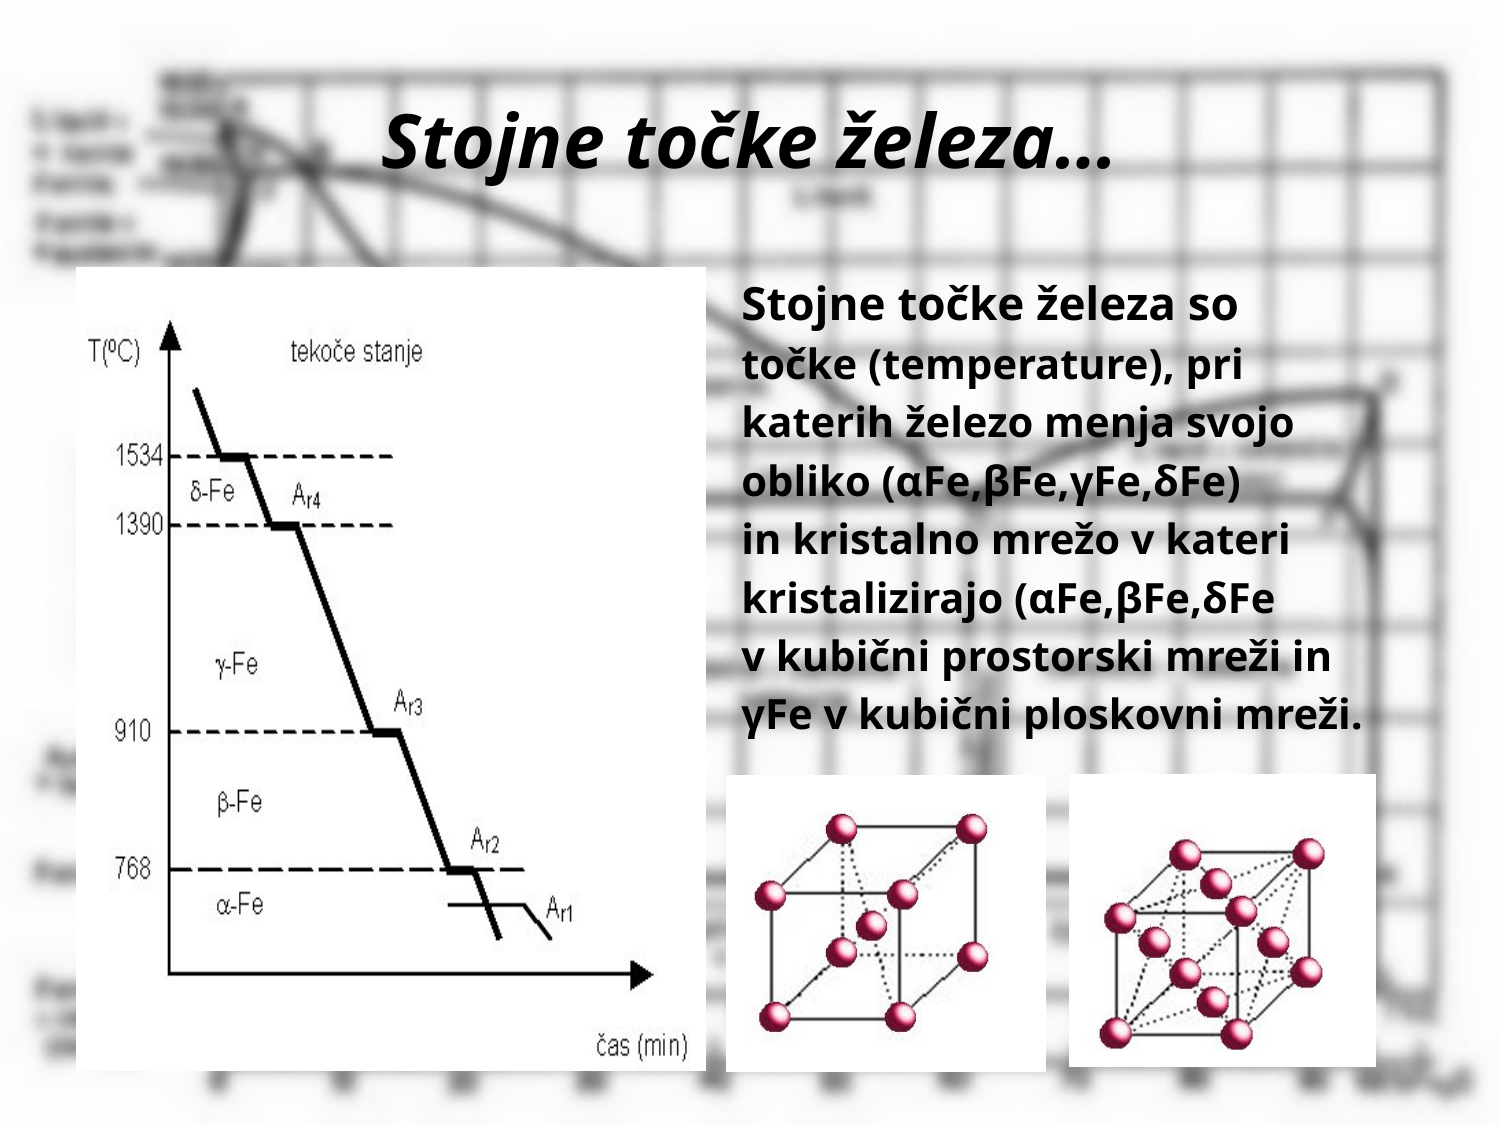

# Stojne točke železa…
Stojne točke železa so
točke (temperature), pri
katerih železo menja svojo
obliko (αFe,βFe,γFe,δFe)
in kristalno mrežo v kateri
kristalizirajo (αFe,βFe,δFe
v kubični prostorski mreži in
γFe v kubični ploskovni mreži.